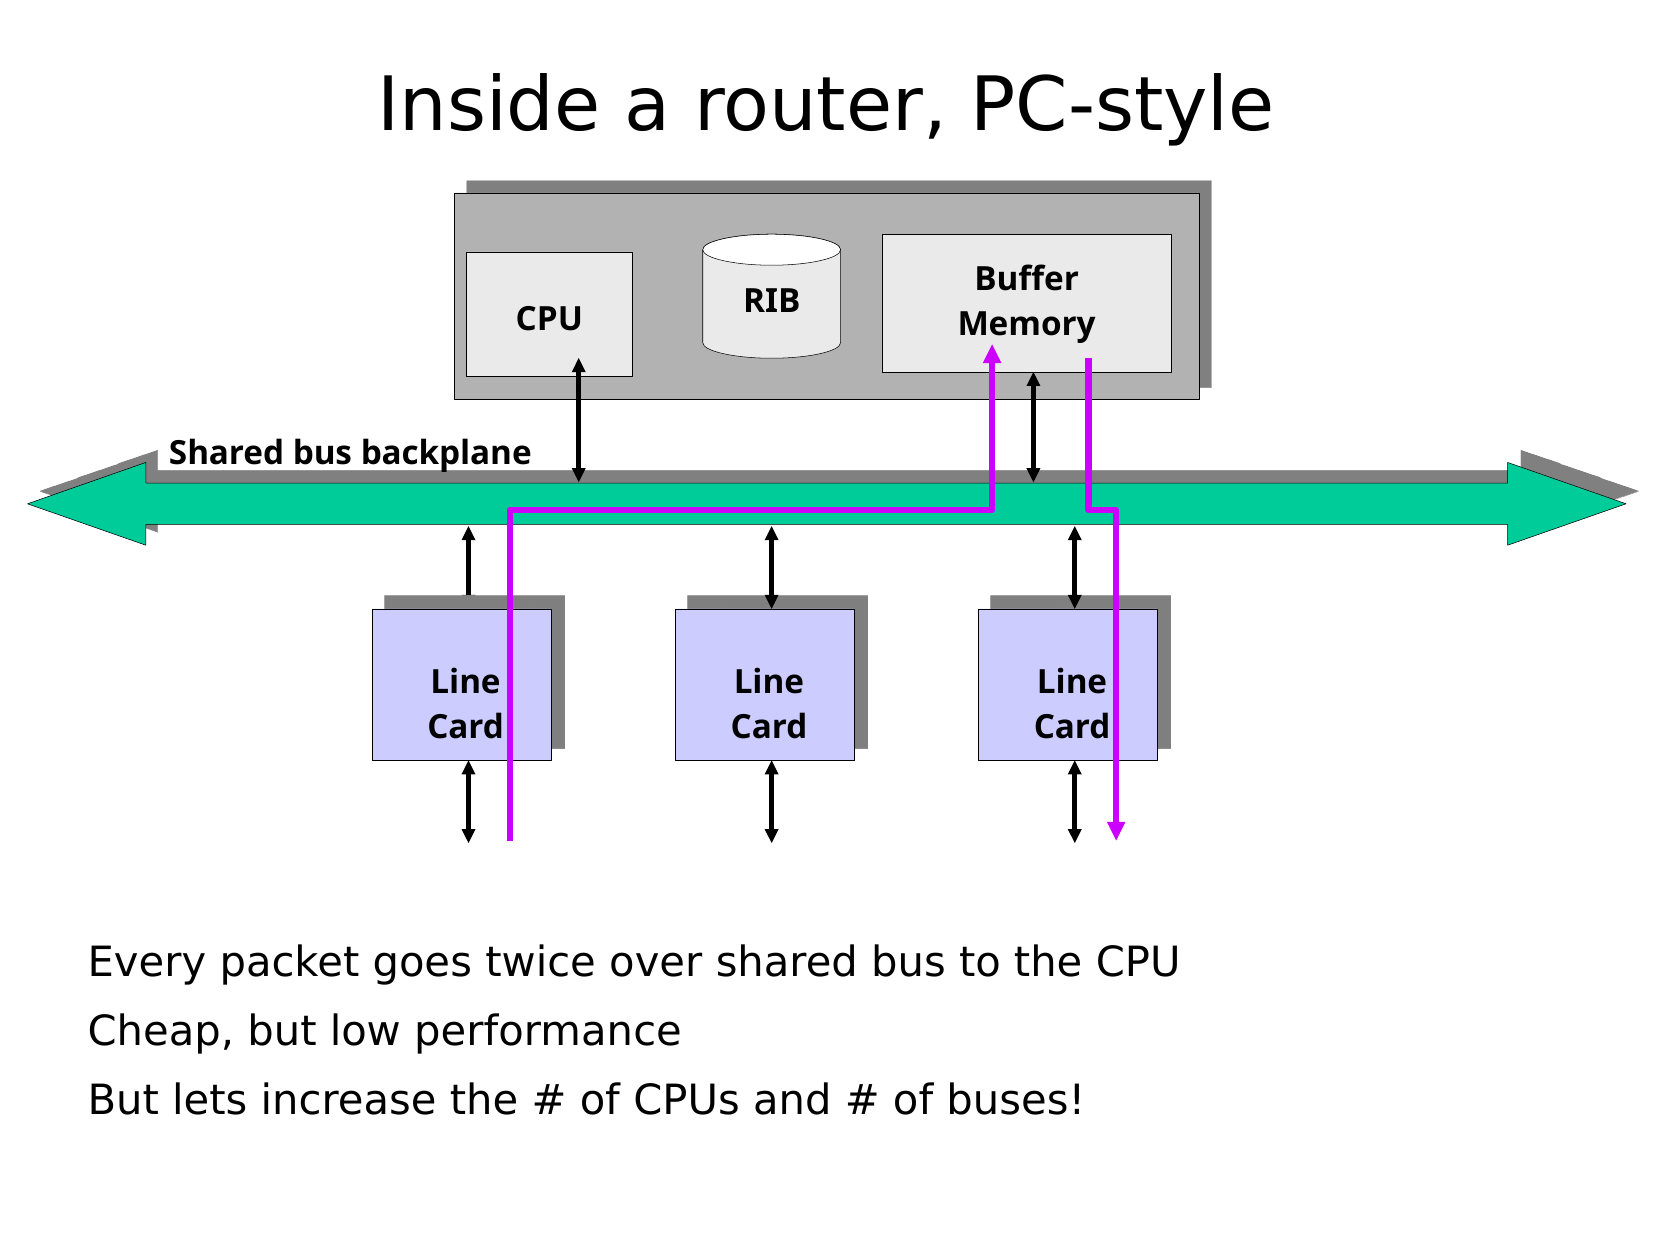

# Inside a router, PC-style
RIB
Buffer
Memory
CPU
Shared bus backplane
Line
Card
Line
Card
Line
Card
Every packet goes twice over shared bus to the CPU
Cheap, but low performance
But lets increase the # of CPUs and # of buses!